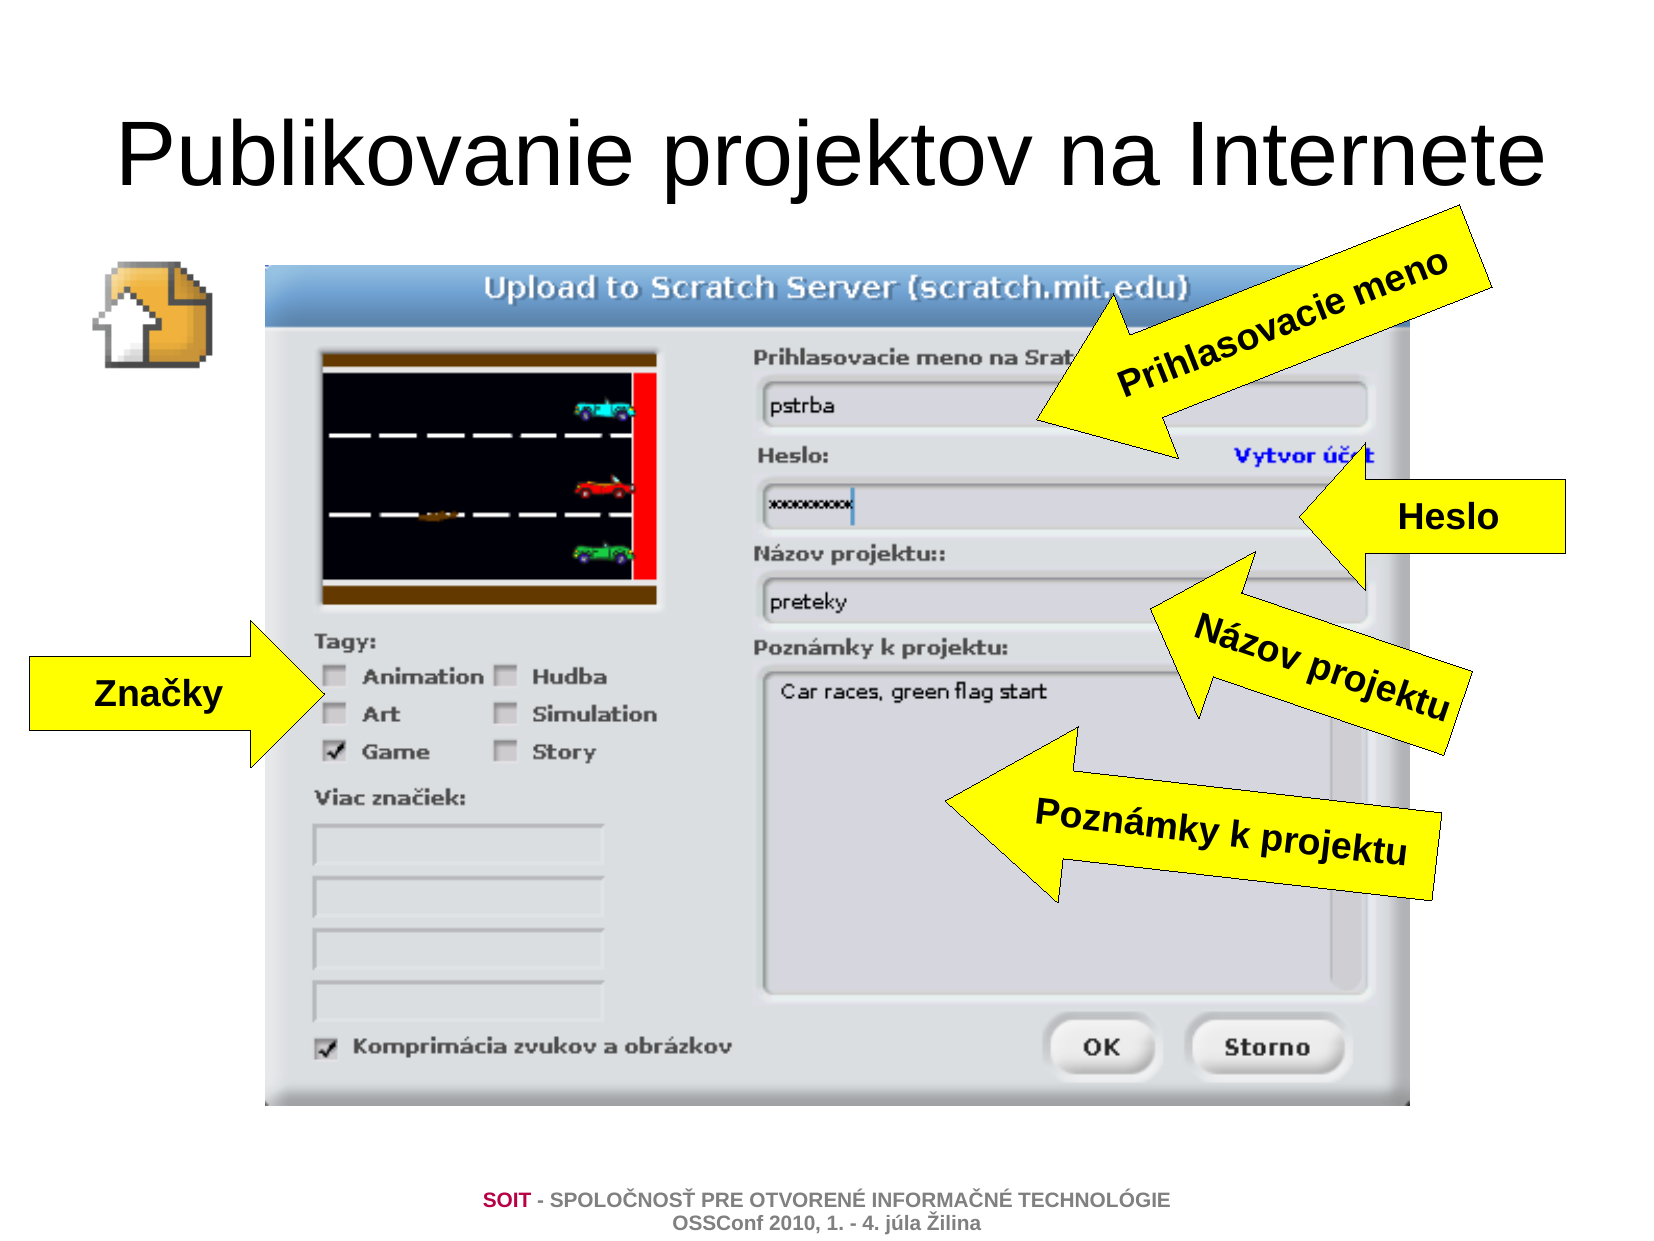

# Publikovanie projektov na Internete
Prihlasovacie meno
Heslo
Názov projektu
Značky
Poznámky k projektu
SOIT - SPOLOČNOSŤ PRE OTVORENÉ INFORMAČNÉ TECHNOLÓGIE
OSSConf 2010, 1. - 4. júla Žilina